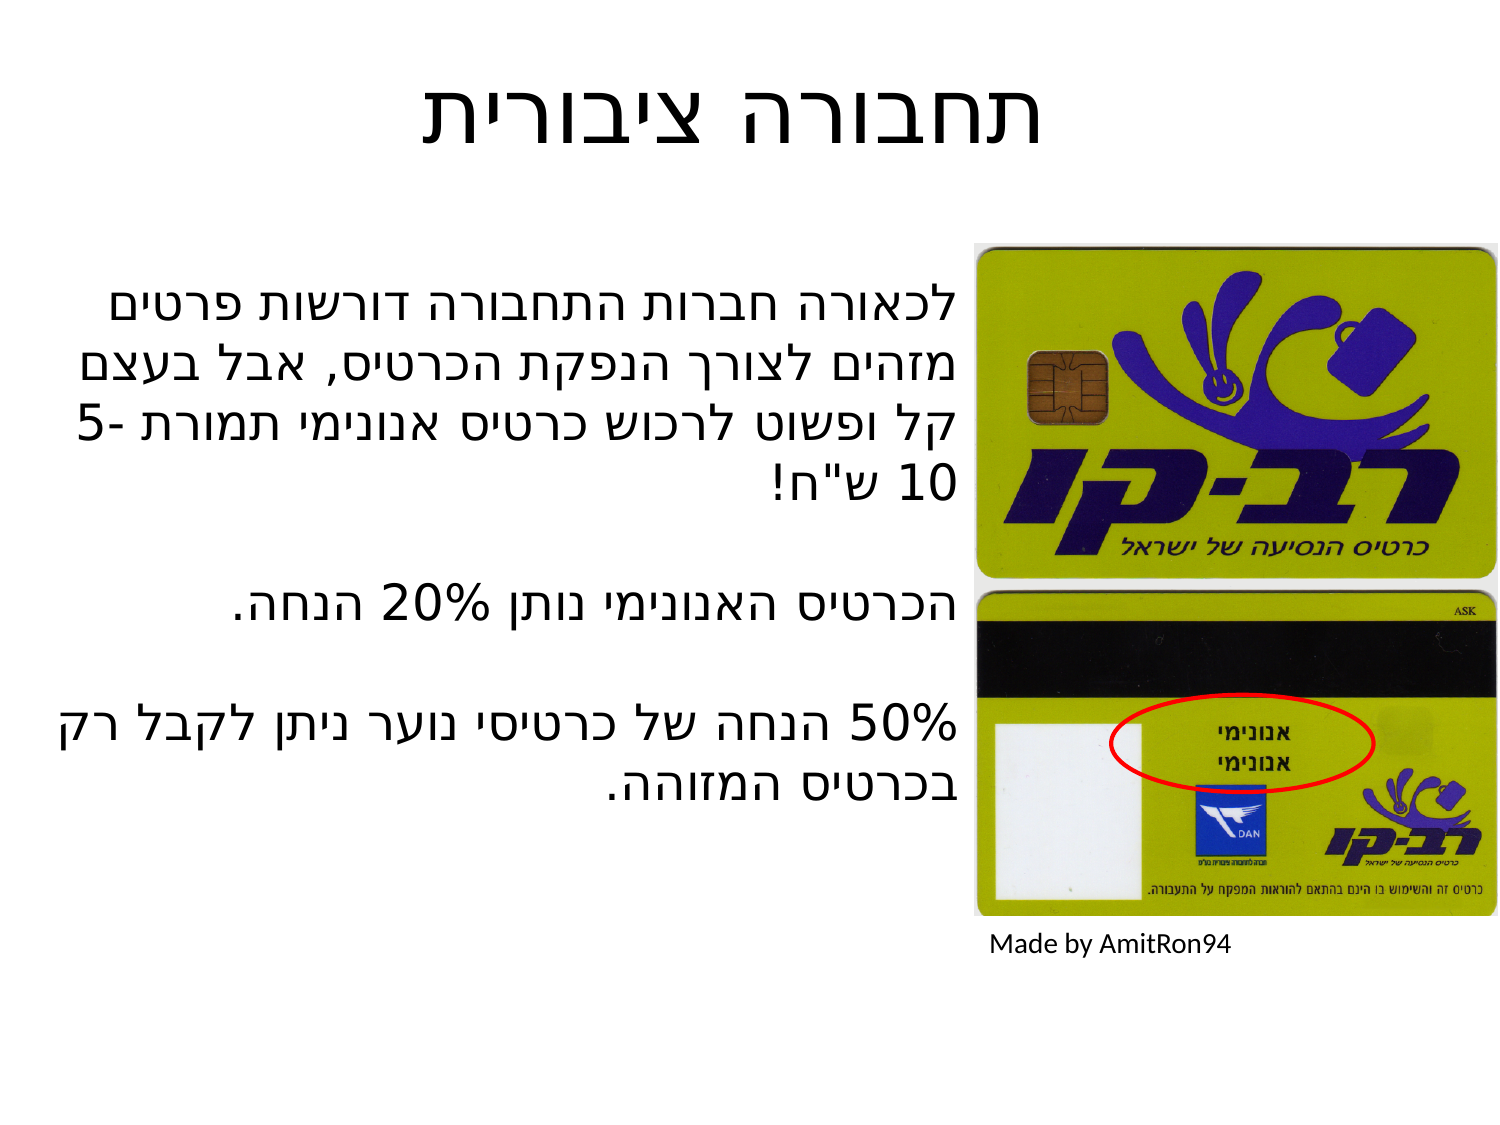

תחבורה ציבורית
לכאורה חברות התחבורה דורשות פרטים מזהים לצורך הנפקת הכרטיס, אבל בעצם קל ופשוט לרכוש כרטיס אנונימי תמורת 5-10 ש"ח!
הכרטיס האנונימי נותן 20% הנחה.
50% הנחה של כרטיסי נוער ניתן לקבל רק בכרטיס המזוהה.
Made by AmitRon94